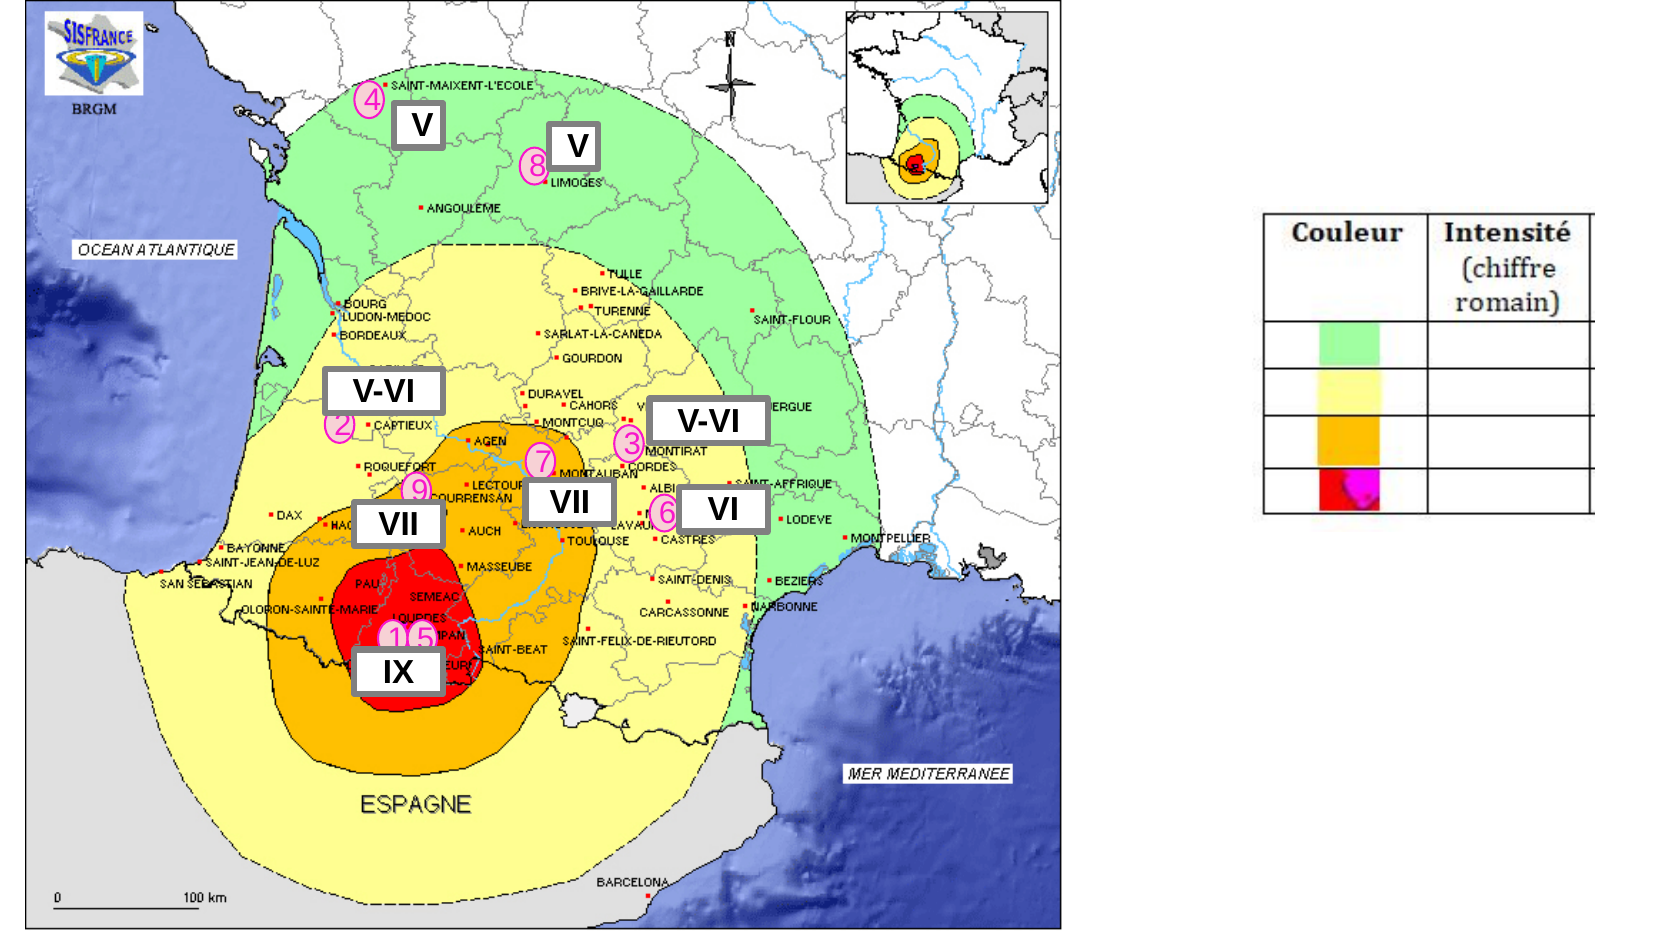

4
V
V
8
V-VI
V-VI
2
3
7
9
VII
VI
6
VII
1
5
IX